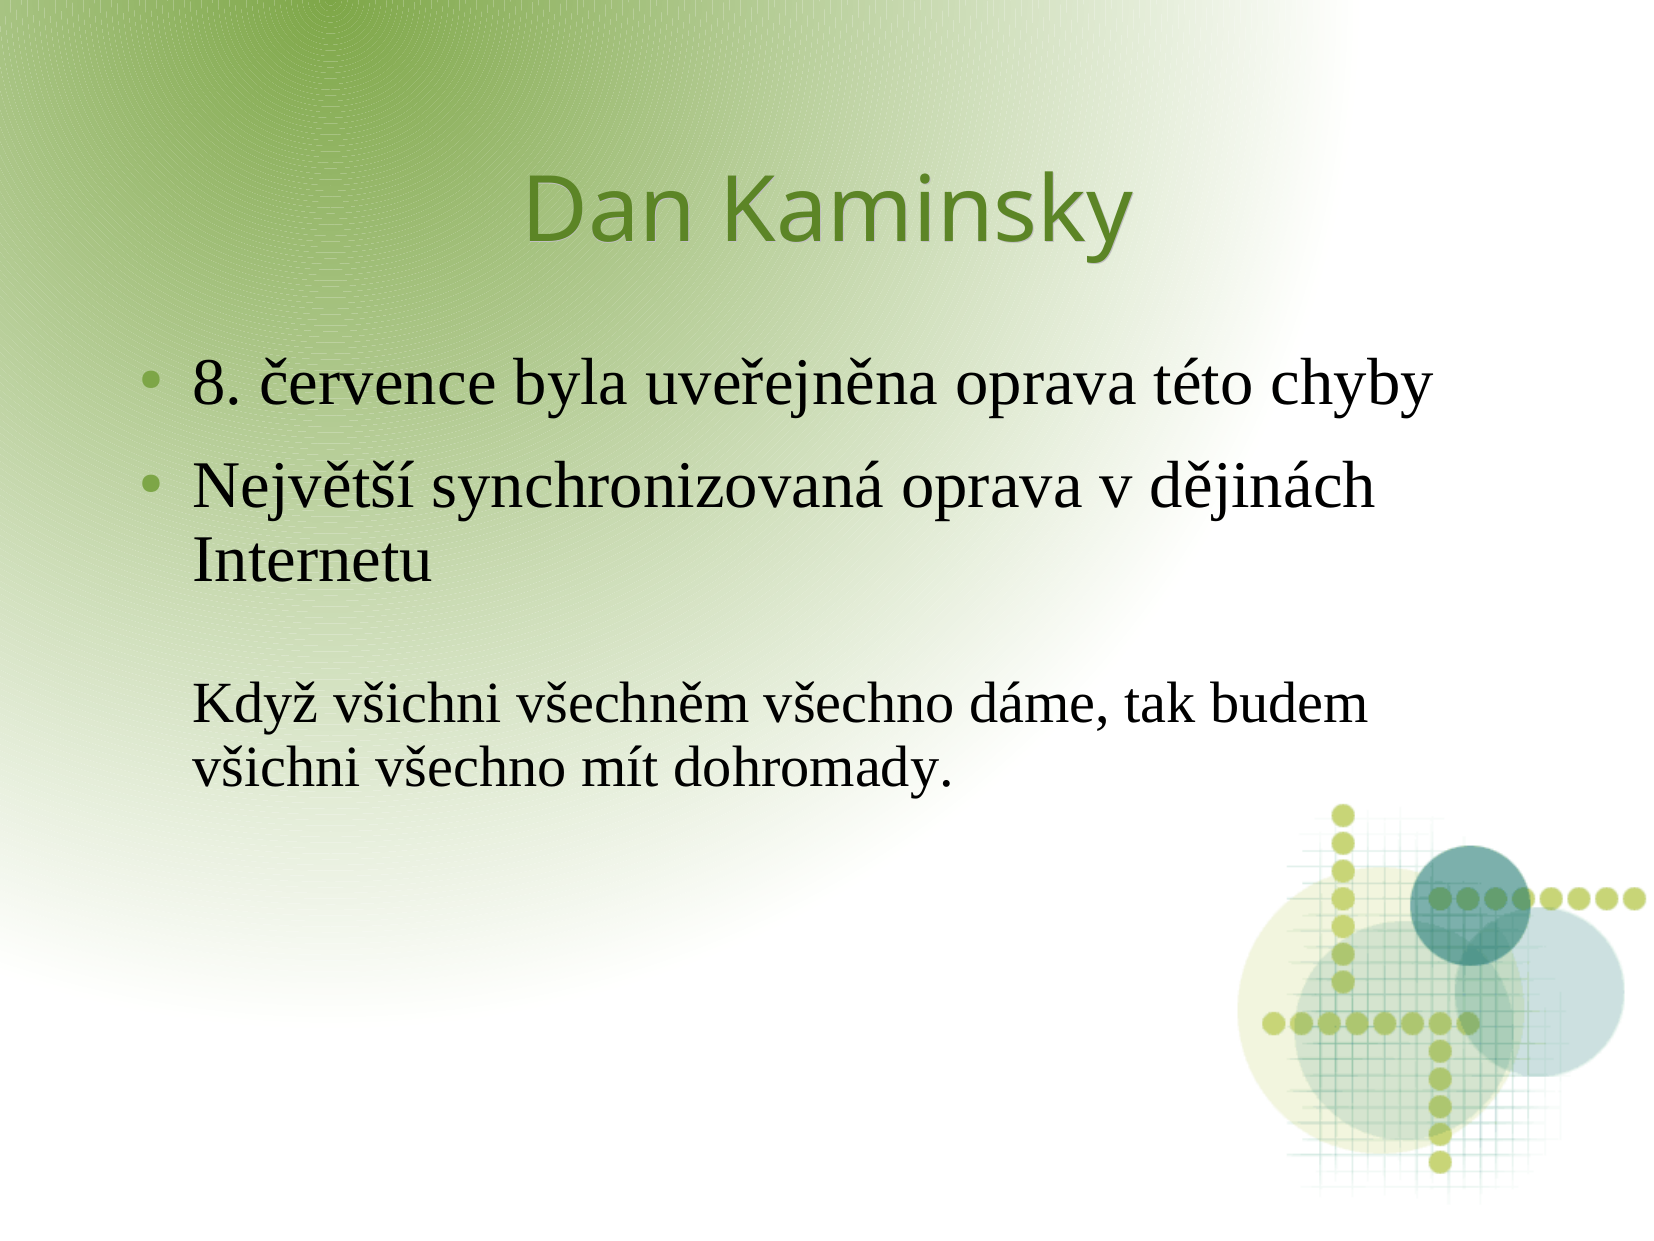

# Dan Kaminsky
8. července byla uveřejněna oprava této chyby
Největší synchronizovaná oprava v dějinách Internetu
Když všichni všechněm všechno dáme, tak budem všichni všechno mít dohromady.